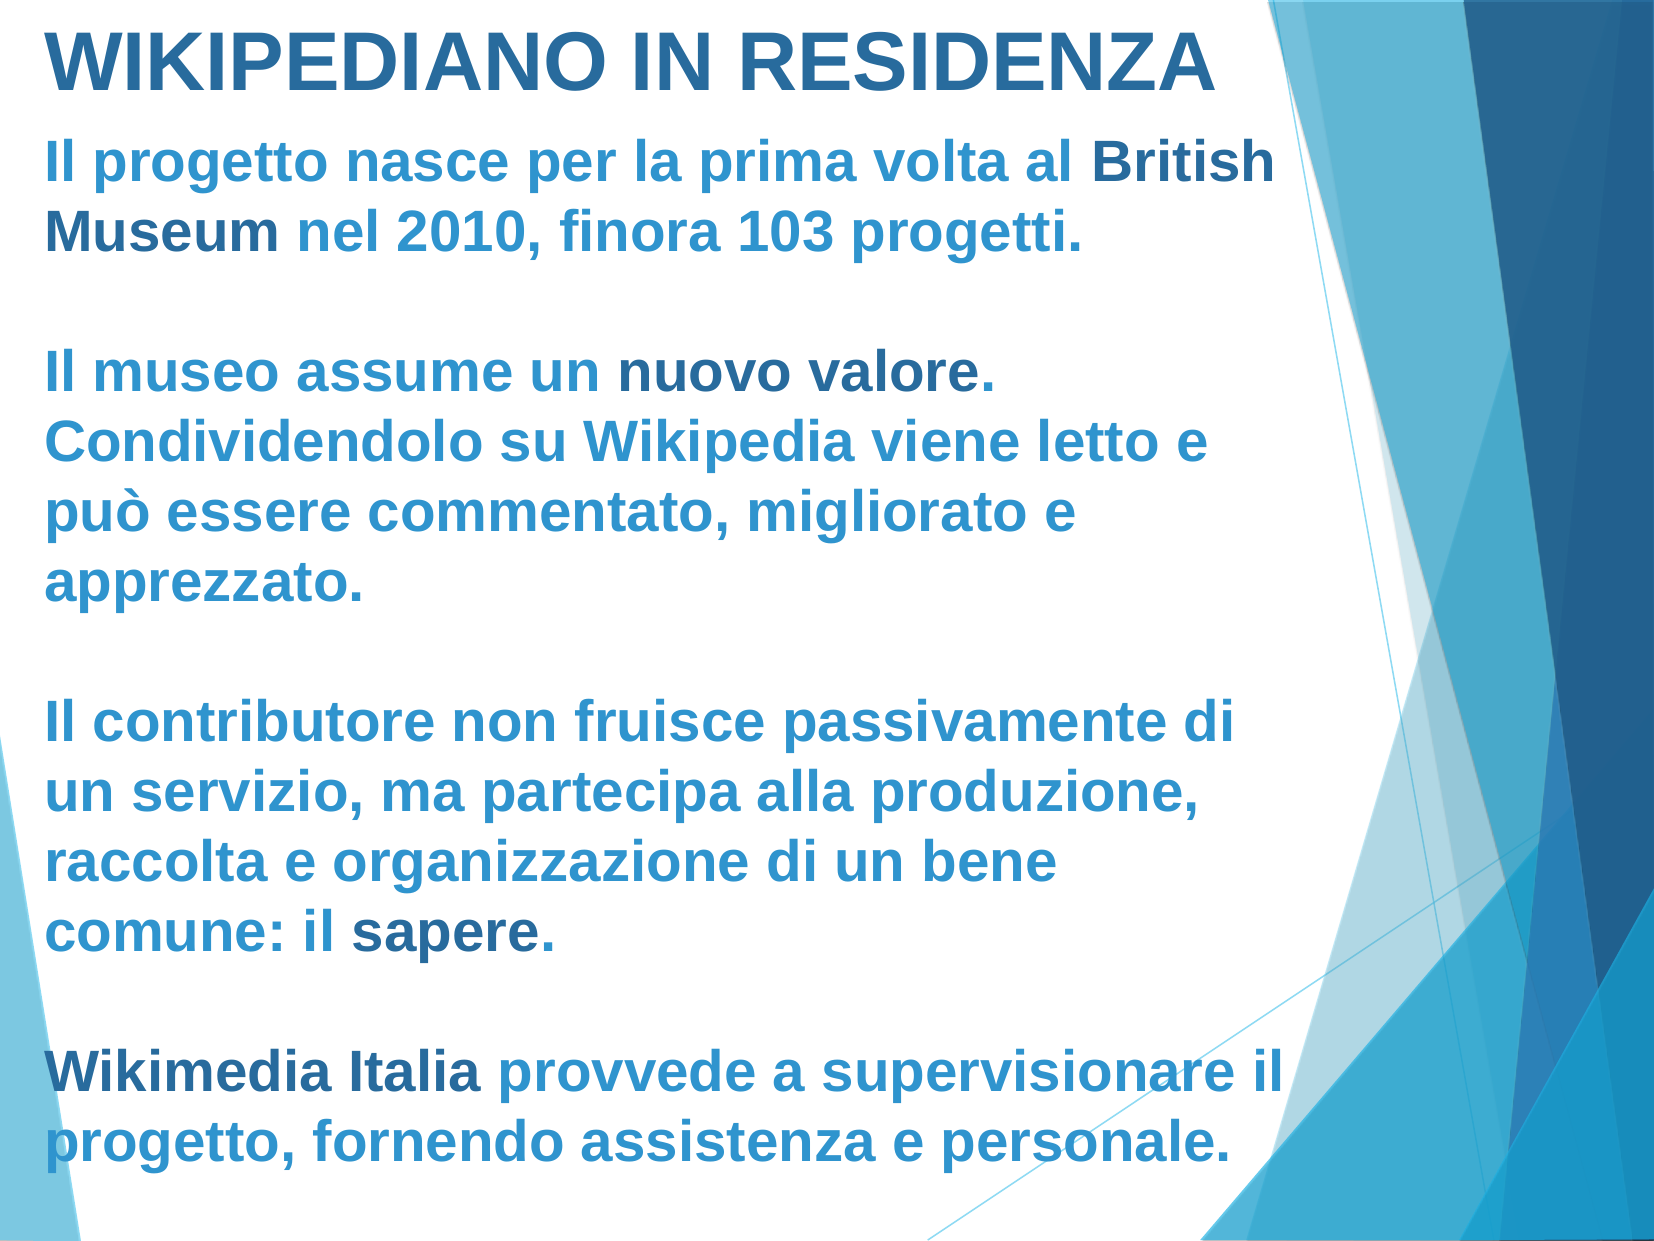

WIKIPEDIANO IN RESIDENZA
Il progetto nasce per la prima volta al British Museum nel 2010, finora 103 progetti.
Il museo assume un nuovo valore.
Condividendolo su Wikipedia viene letto e può essere commentato, migliorato e apprezzato.
Il contributore non fruisce passivamente di un servizio, ma partecipa alla produzione, raccolta e organizzazione di un bene comune: il sapere.
Wikimedia Italia provvede a supervisionare il progetto, fornendo assistenza e personale.